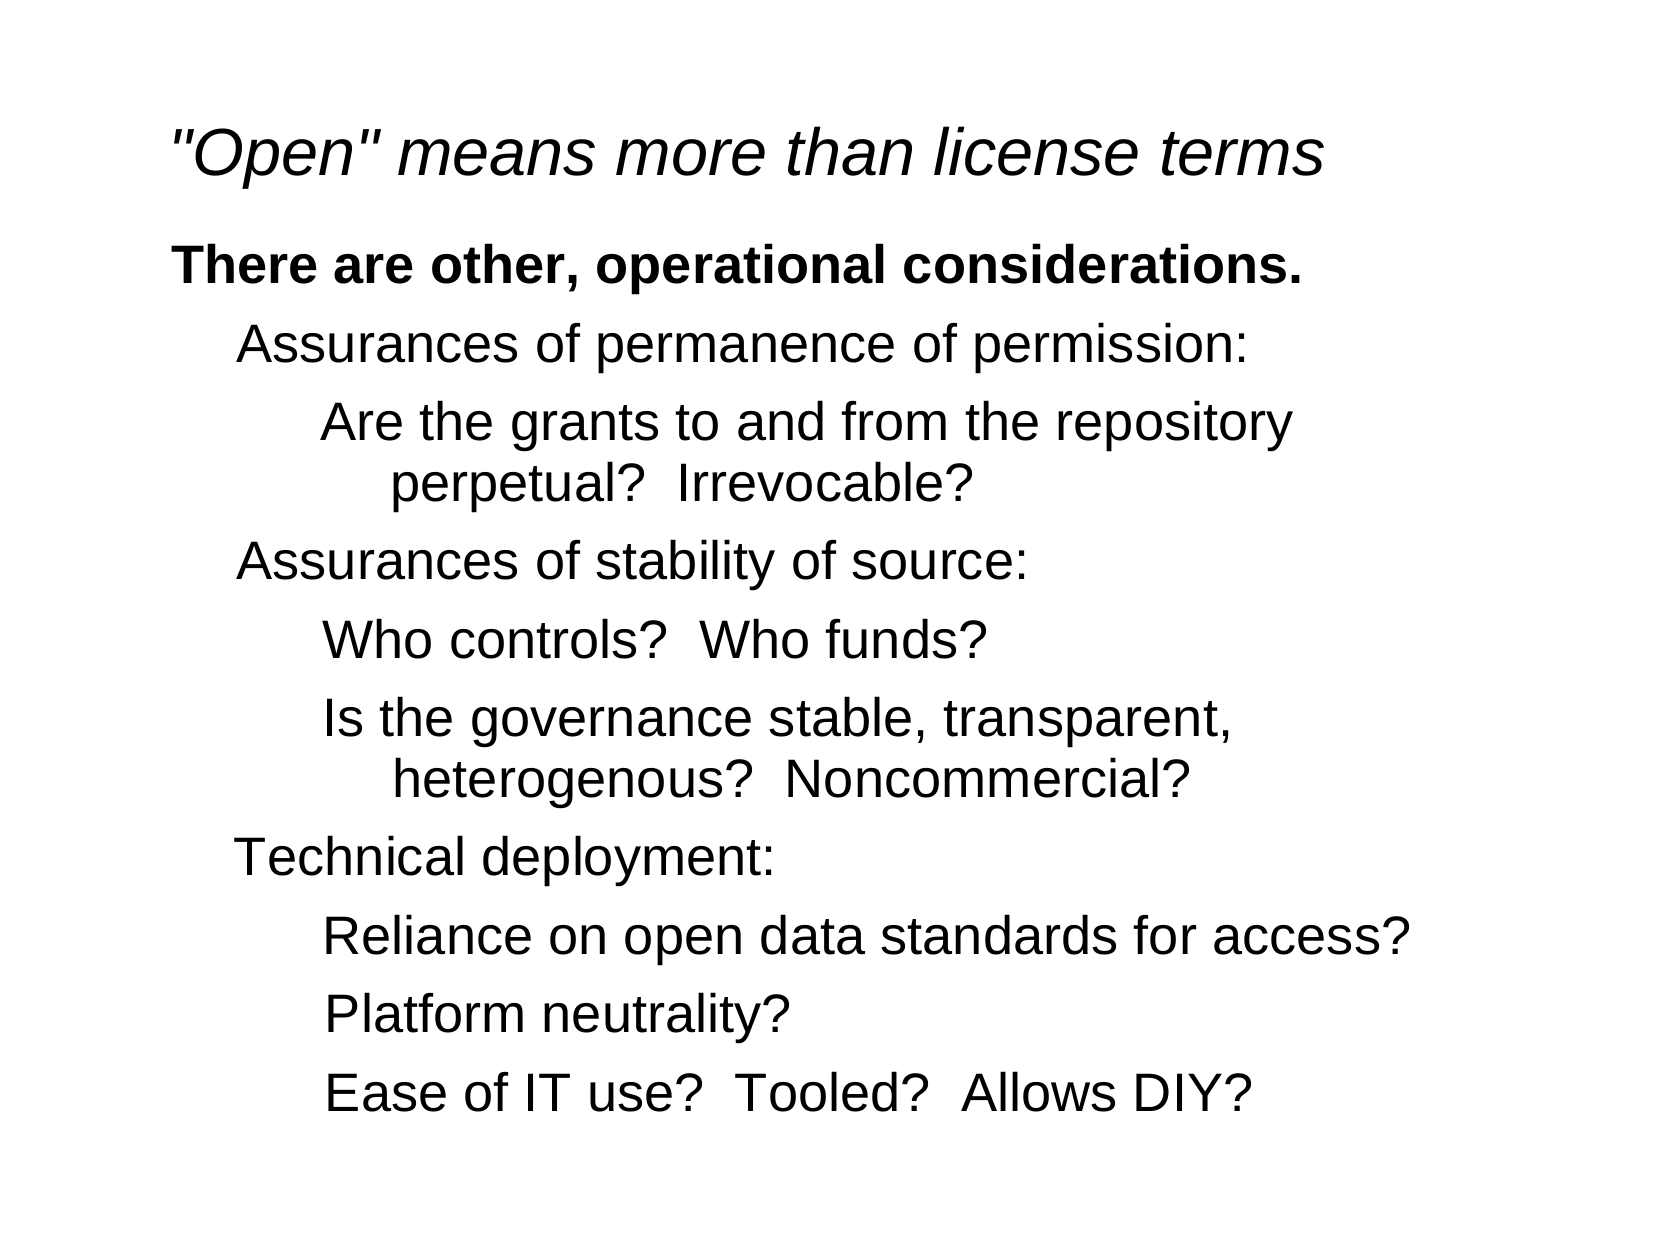

"Open" means more than license terms
There are other, operational considerations.
Assurances of permanence of permission:
Are the grants to and from the repository perpetual? Irrevocable?
Assurances of stability of source:
Who controls? Who funds?
Is the governance stable, transparent, heterogenous? Noncommercial?
Technical deployment:
Reliance on open data standards for access?
Platform neutrality?
Ease of IT use? Tooled? Allows DIY?